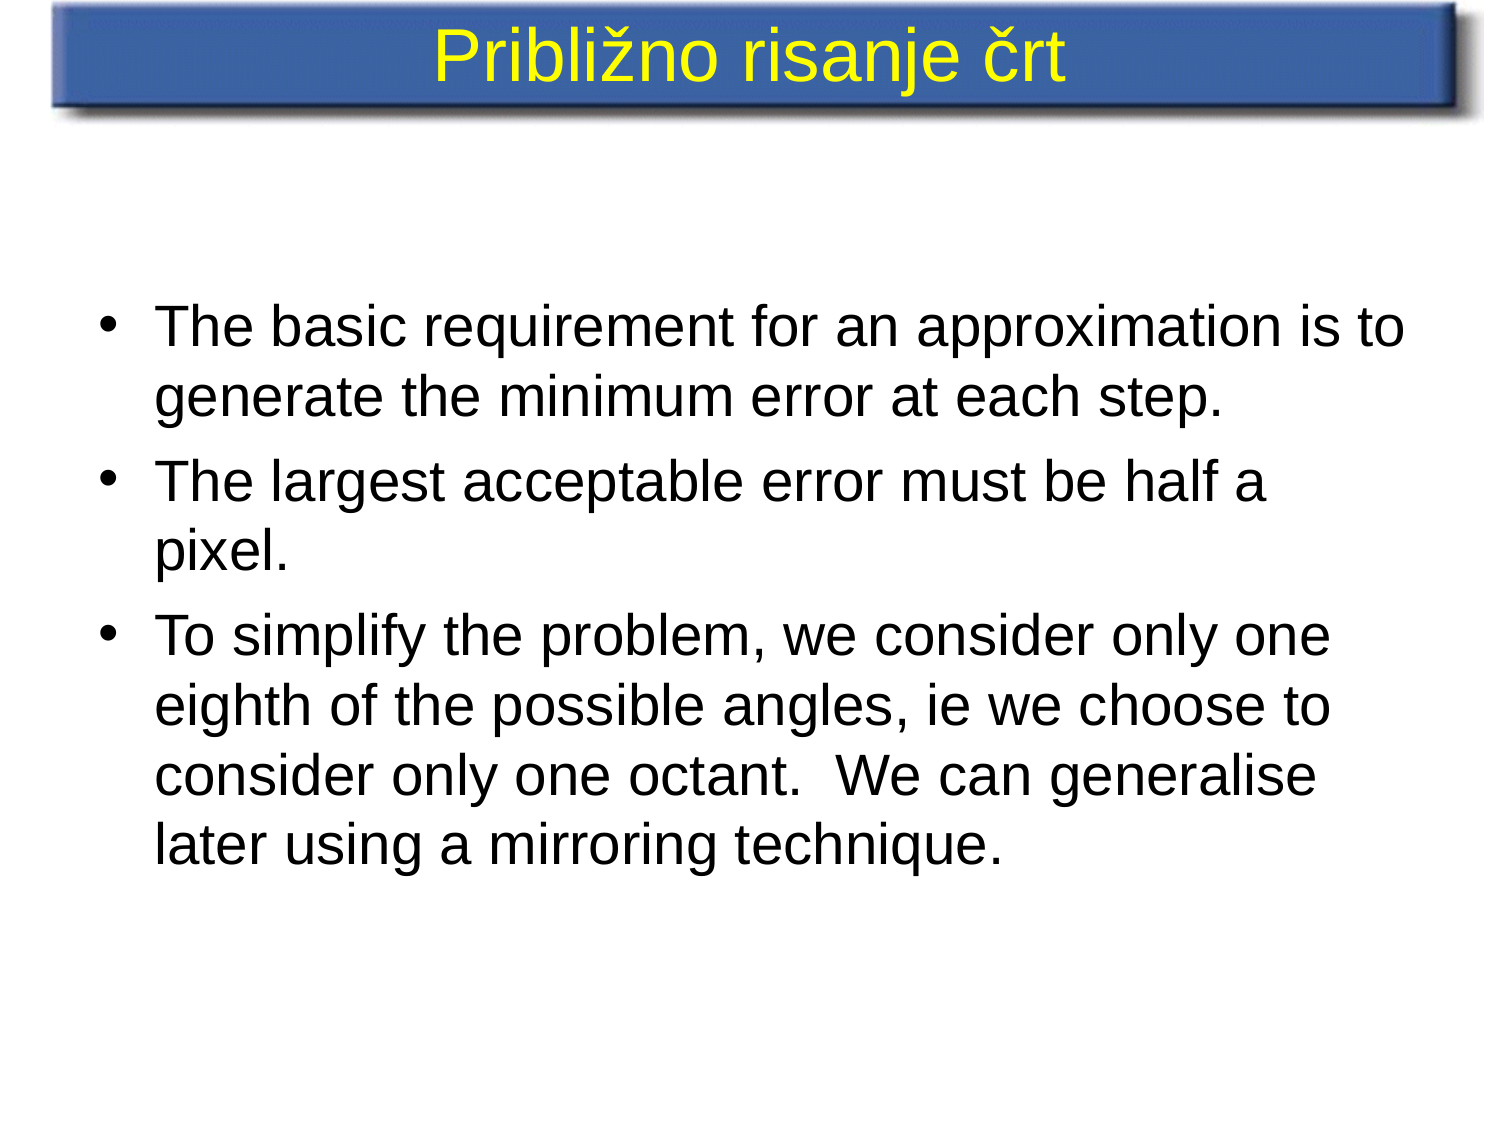

# Približno risanje črt
The basic requirement for an approximation is to generate the minimum error at each step.
The largest acceptable error must be half a pixel.
To simplify the problem, we consider only one eighth of the possible angles, ie we choose to consider only one octant. We can generalise later using a mirroring technique.